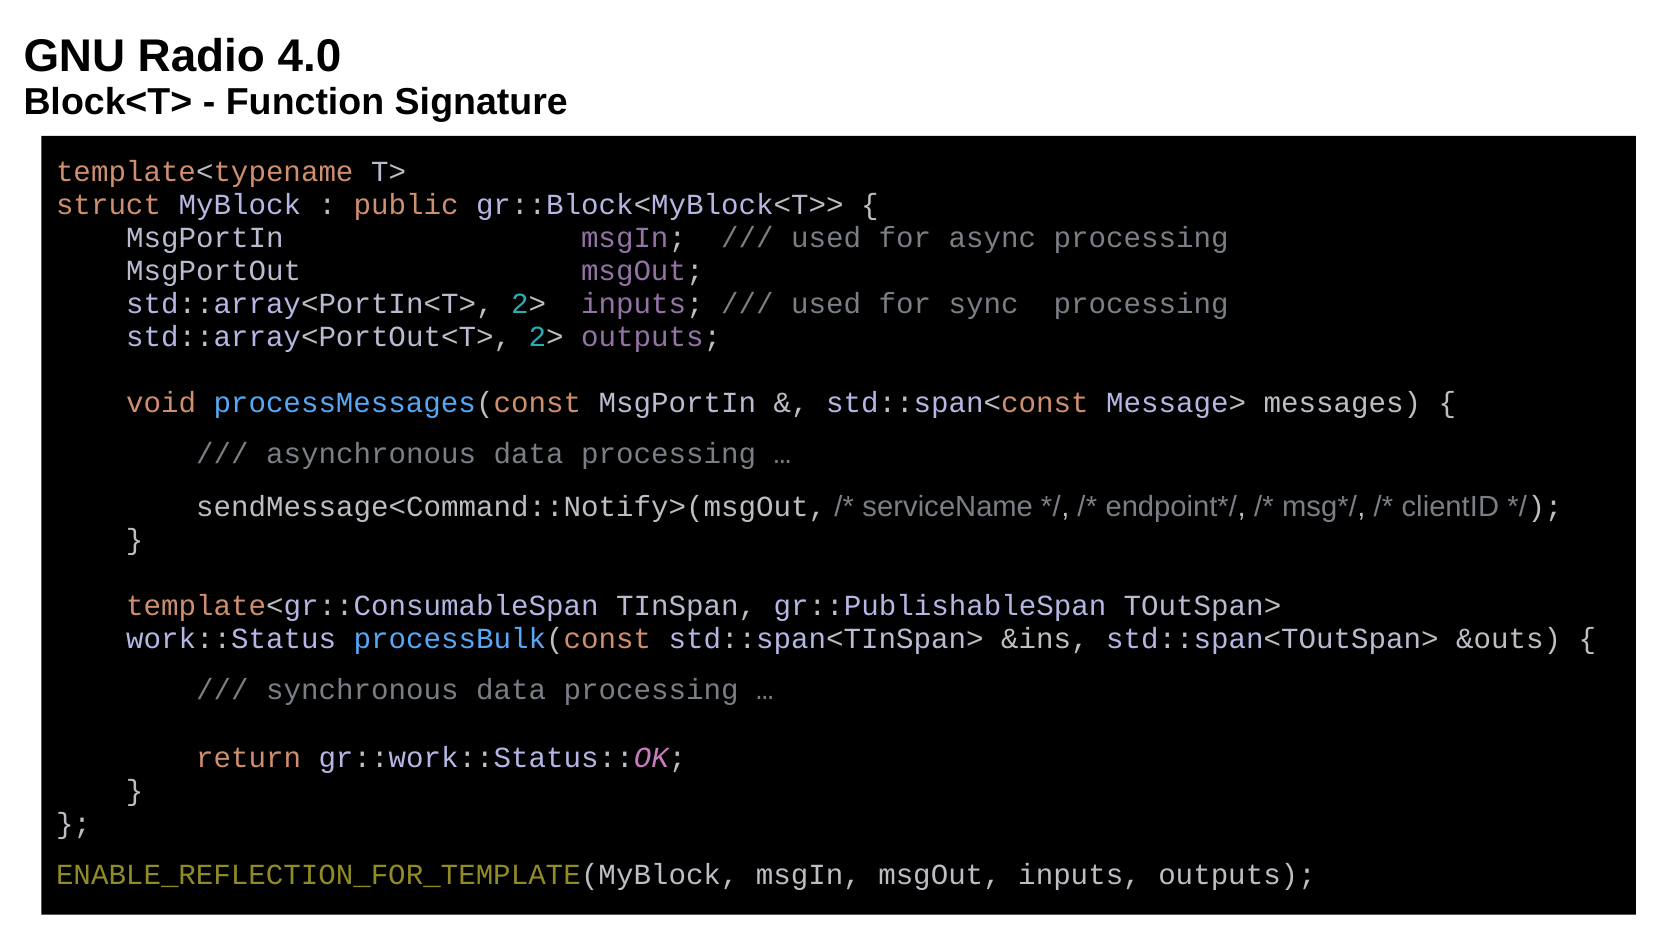

# GNU Radio 4.0 Block<T> - Function Signature
template<typename T>
struct MyBlock : public gr::Block<MyBlock<T>> {
 MsgPortIn msgIn; /// used for async processing
 MsgPortOut msgOut;
 std::array<PortIn<T>, 2> inputs; /// used for sync processing
 std::array<PortOut<T>, 2> outputs;
 void processMessages(const MsgPortIn &, std::span<const Message> messages) {
 /// asynchronous data processing …
 sendMessage<Command::Notify>(msgOut, /* serviceName */, /* endpoint*/, /* msg*/, /* clientID */);
 }
 template<gr::ConsumableSpan TInSpan, gr::PublishableSpan TOutSpan>
 work::Status processBulk(const std::span<TInSpan> &ins, std::span<TOutSpan> &outs) {
 /// synchronous data processing …
 return gr::work::Status::OK;
 }
};
ENABLE_REFLECTION_FOR_TEMPLATE(MyBlock, msgIn, msgOut, inputs, outputs);